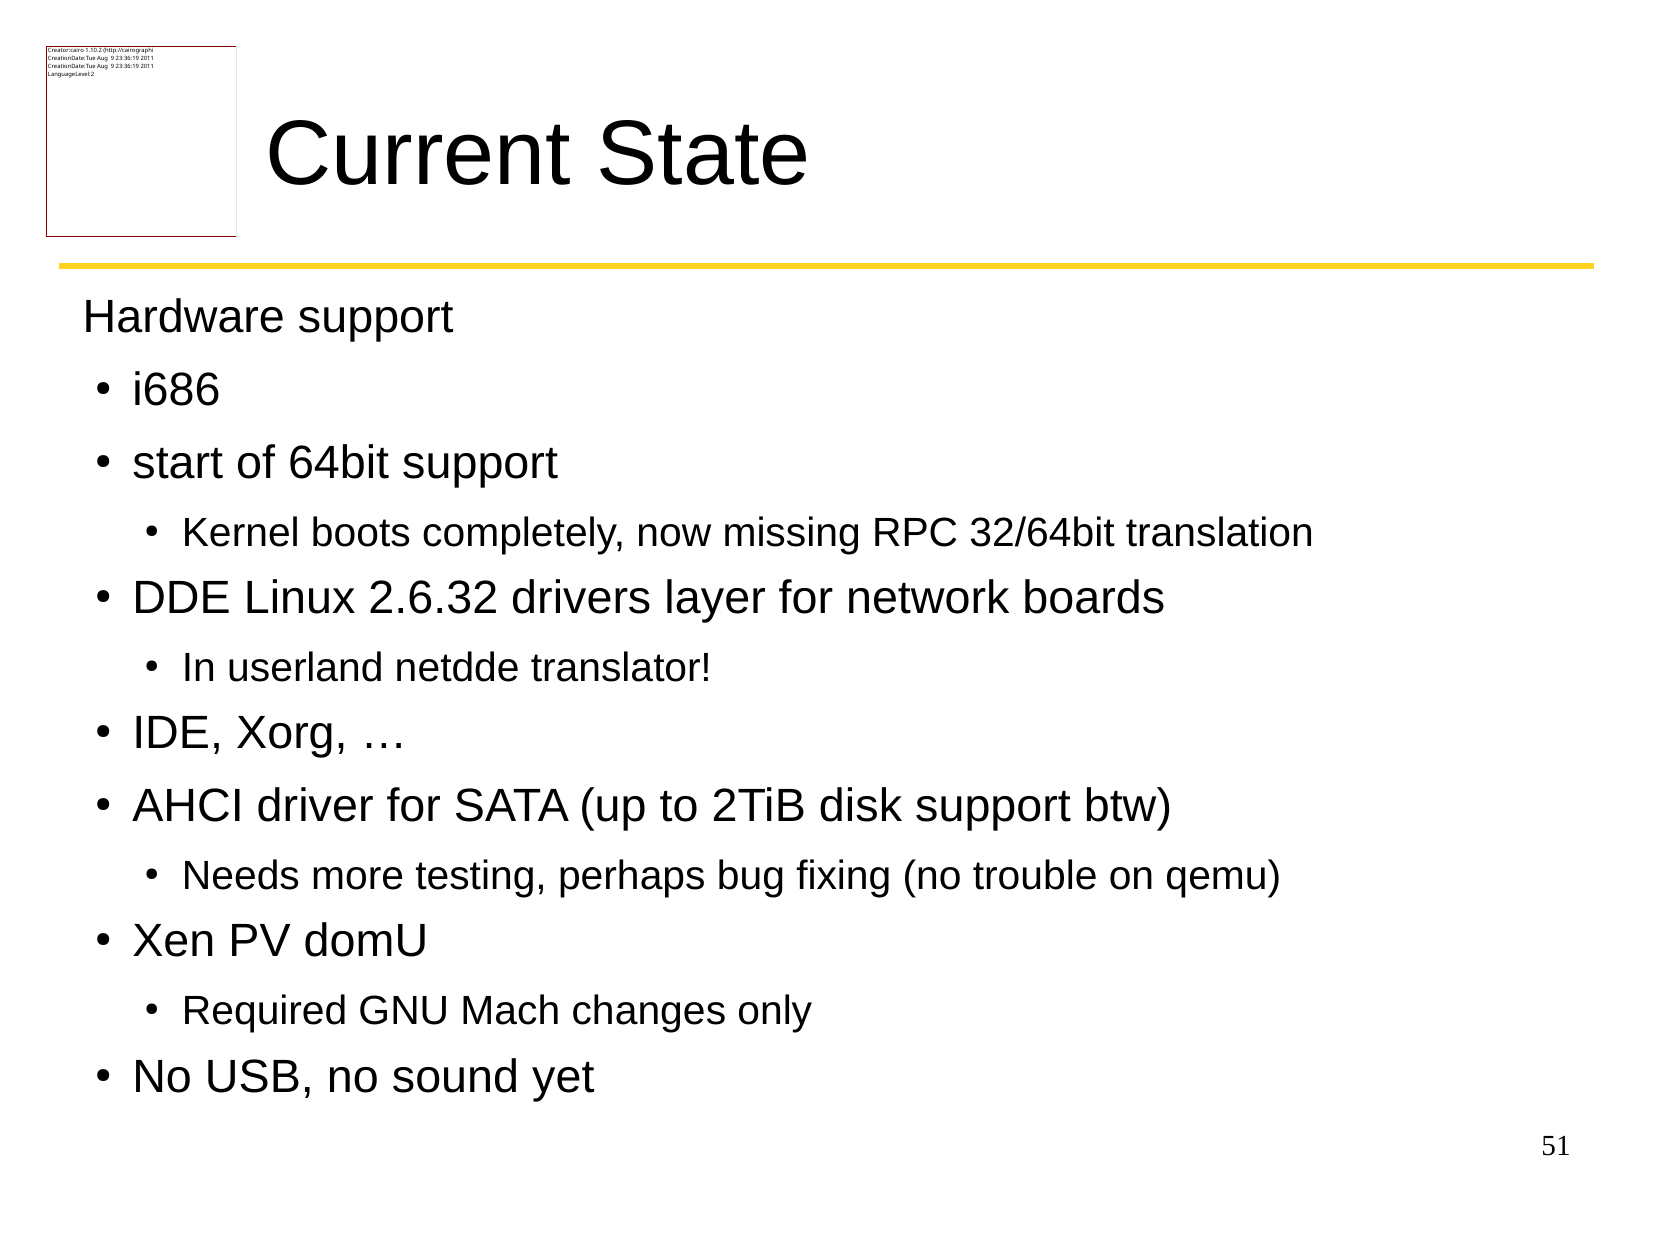

# Current State
Hardware support
i686
start of 64bit support
Kernel boots completely, now missing RPC 32/64bit translation
DDE Linux 2.6.32 drivers layer for network boards
In userland netdde translator!
IDE, Xorg, …
AHCI driver for SATA (up to 2TiB disk support btw)
Needs more testing, perhaps bug fixing (no trouble on qemu)
Xen PV domU
Required GNU Mach changes only
No USB, no sound yet
51